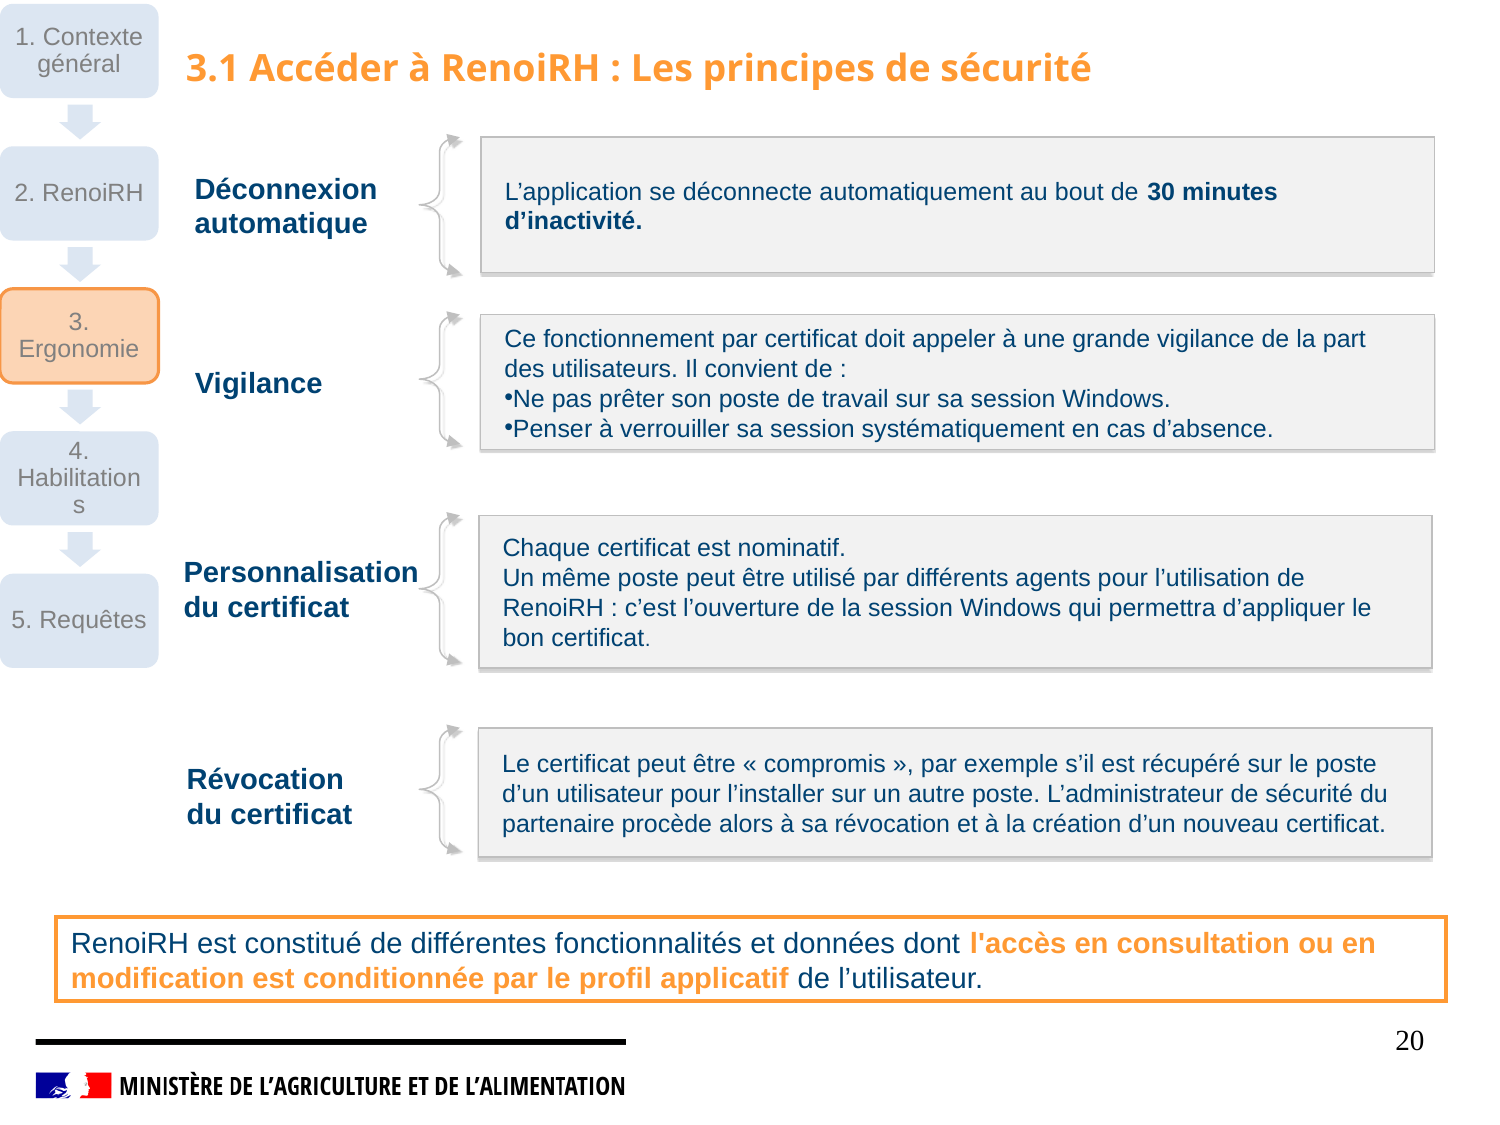

1. Contexte général
3.1 Accéder à RenoiRH : Les principes de sécurité
Déconnexion automatique
L’application se déconnecte automatiquement au bout de 30 minutes d’inactivité.
2. RenoiRH
3. Ergonomie
Vigilance
Ce fonctionnement par certificat doit appeler à une grande vigilance de la part des utilisateurs. Il convient de :
Ne pas prêter son poste de travail sur sa session Windows.
Penser à verrouiller sa session systématiquement en cas d’absence.
4. Habilitations
Personnalisation du certificat
Chaque certificat est nominatif.
Un même poste peut être utilisé par différents agents pour l’utilisation de RenoiRH : c’est l’ouverture de la session Windows qui permettra d’appliquer le bon certificat.
5. Requêtes
Révocation du certificat
Le certificat peut être « compromis », par exemple s’il est récupéré sur le poste d’un utilisateur pour l’installer sur un autre poste. L’administrateur de sécurité du partenaire procède alors à sa révocation et à la création d’un nouveau certificat.
RenoiRH est constitué de différentes fonctionnalités et données dont l'accès en consultation ou en modification est conditionnée par le profil applicatif de l’utilisateur.